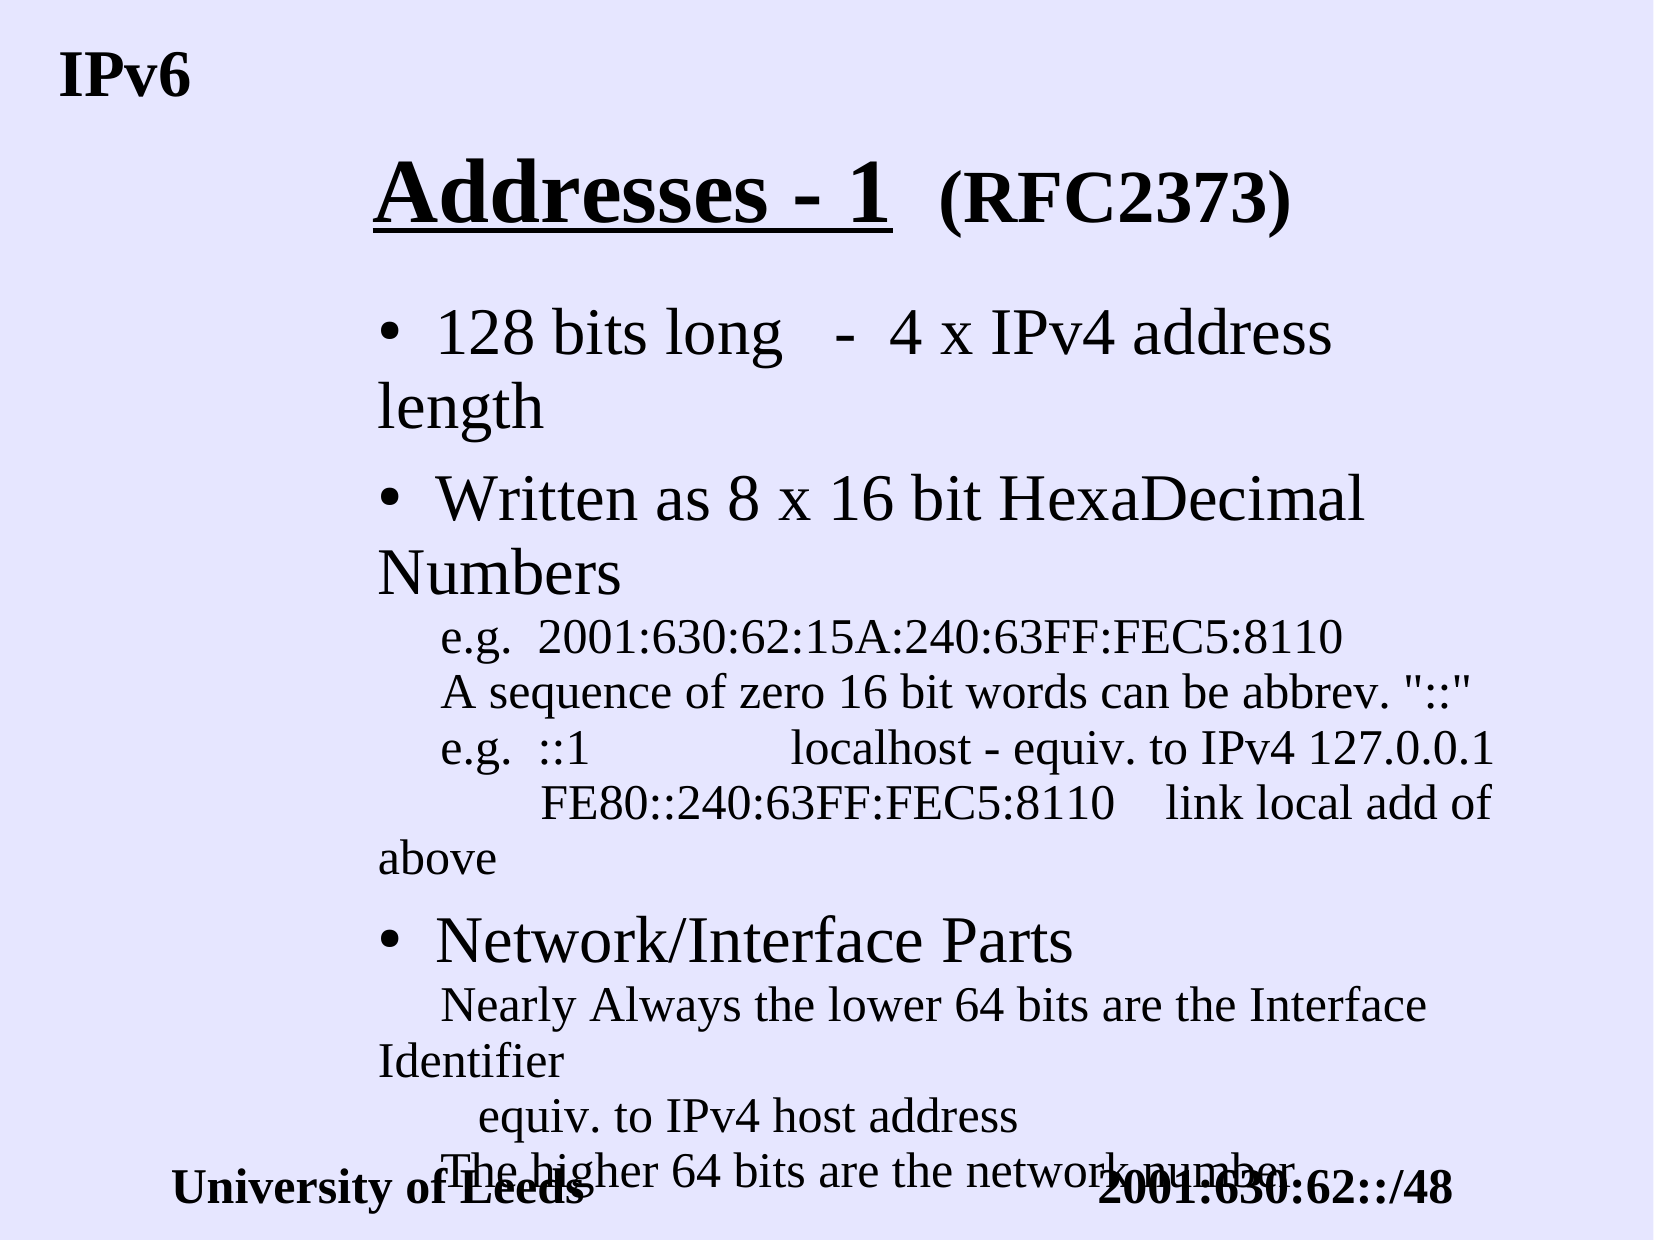

# Addresses - 1 (RFC2373)
 128 bits long - 4 x IPv4 address length
 Written as 8 x 16 bit HexaDecimal Numbers
 e.g. 2001:630:62:15A:240:63FF:FEC5:8110
 A sequence of zero 16 bit words can be abbrev. "::"
 e.g. ::1 localhost - equiv. to IPv4 127.0.0.1
 FE80::240:63FF:FEC5:8110 link local add of above
 Network/Interface Parts
 Nearly Always the lower 64 bits are the Interface Identifier
 equiv. to IPv4 host address
 The higher 64 bits are the network number